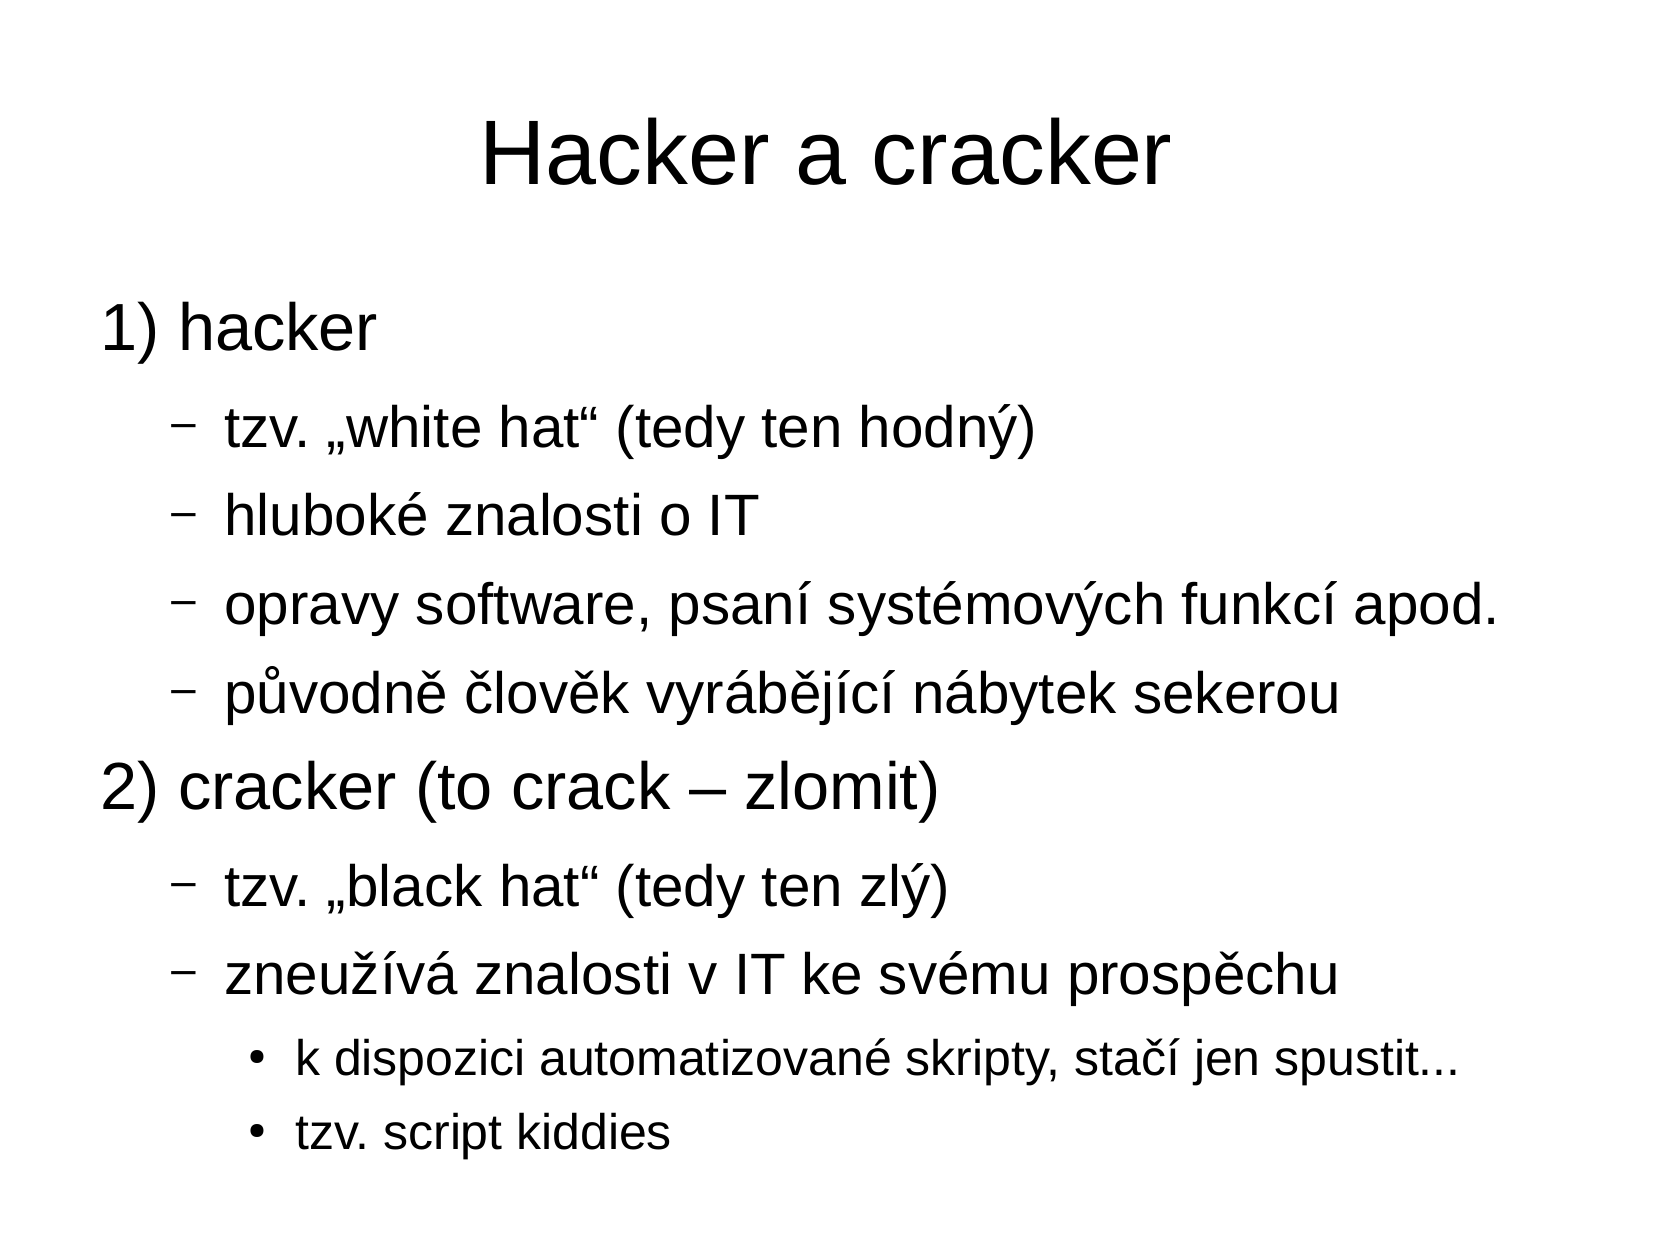

# Hacker a cracker
 hacker
tzv. „white hat“ (tedy ten hodný)
hluboké znalosti o IT
opravy software, psaní systémových funkcí apod.
původně člověk vyrábějící nábytek sekerou
 cracker (to crack – zlomit)
tzv. „black hat“ (tedy ten zlý)
zneužívá znalosti v IT ke svému prospěchu
k dispozici automatizované skripty, stačí jen spustit...
tzv. script kiddies